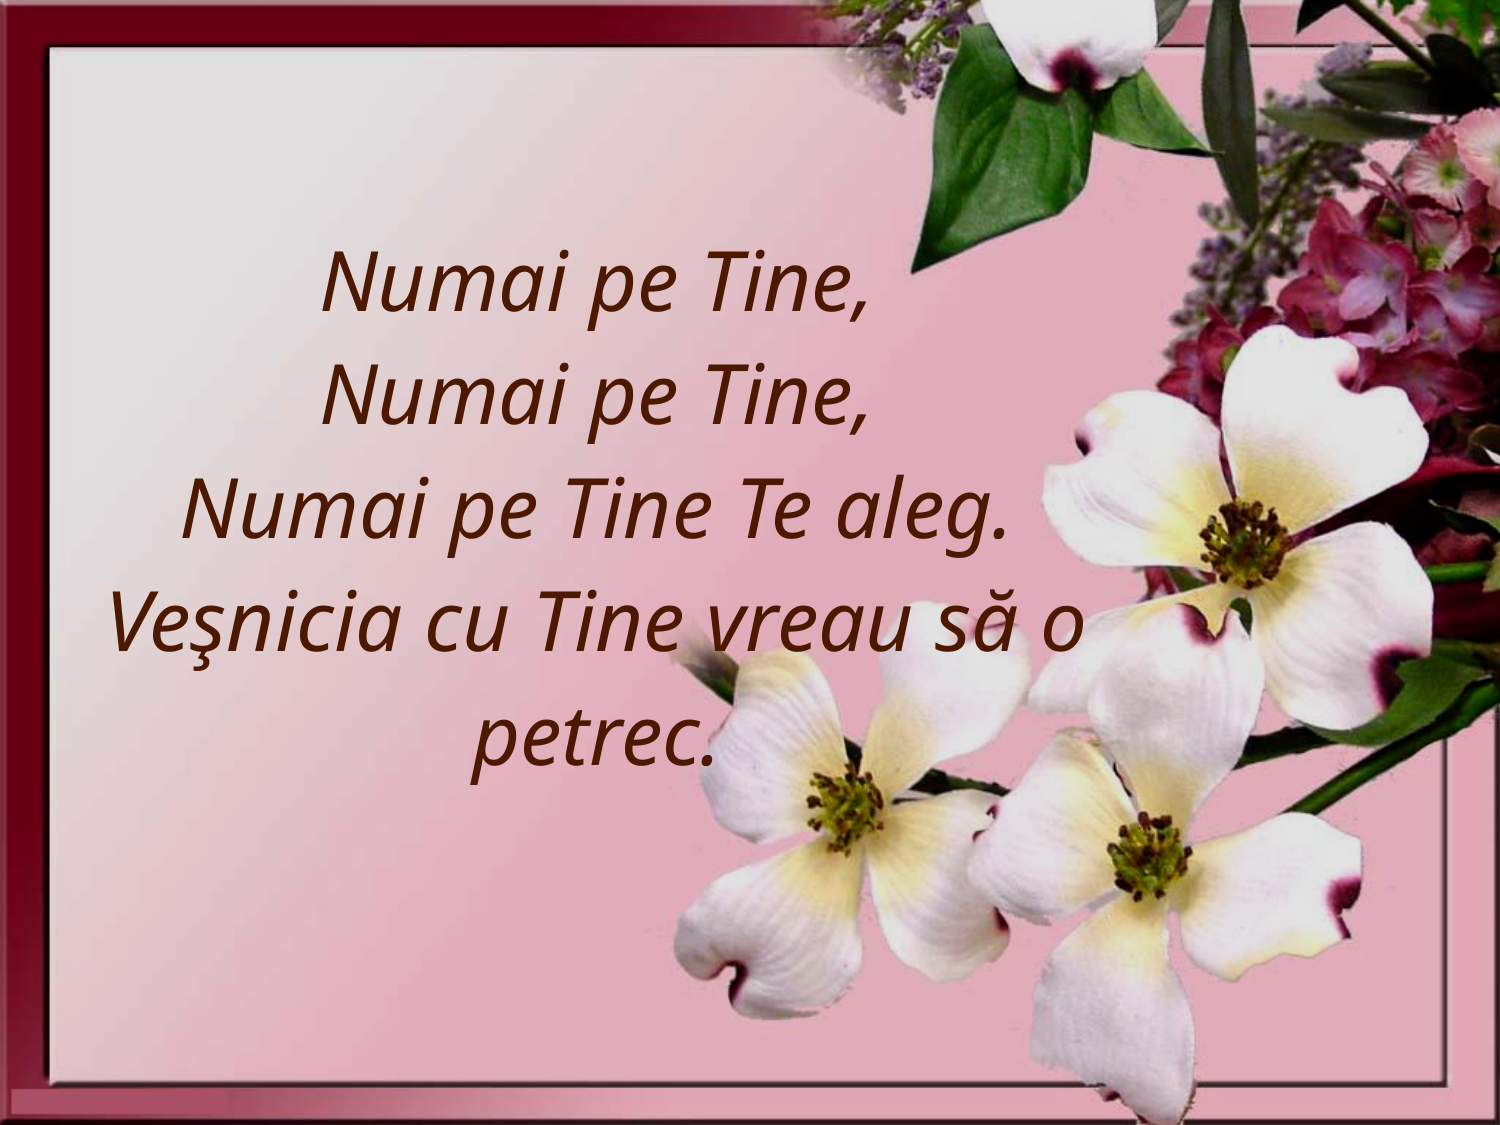

#
Numai pe Tine,
Numai pe Tine,
Numai pe Tine Te aleg.
Veşnicia cu Tine vreau să o petrec.